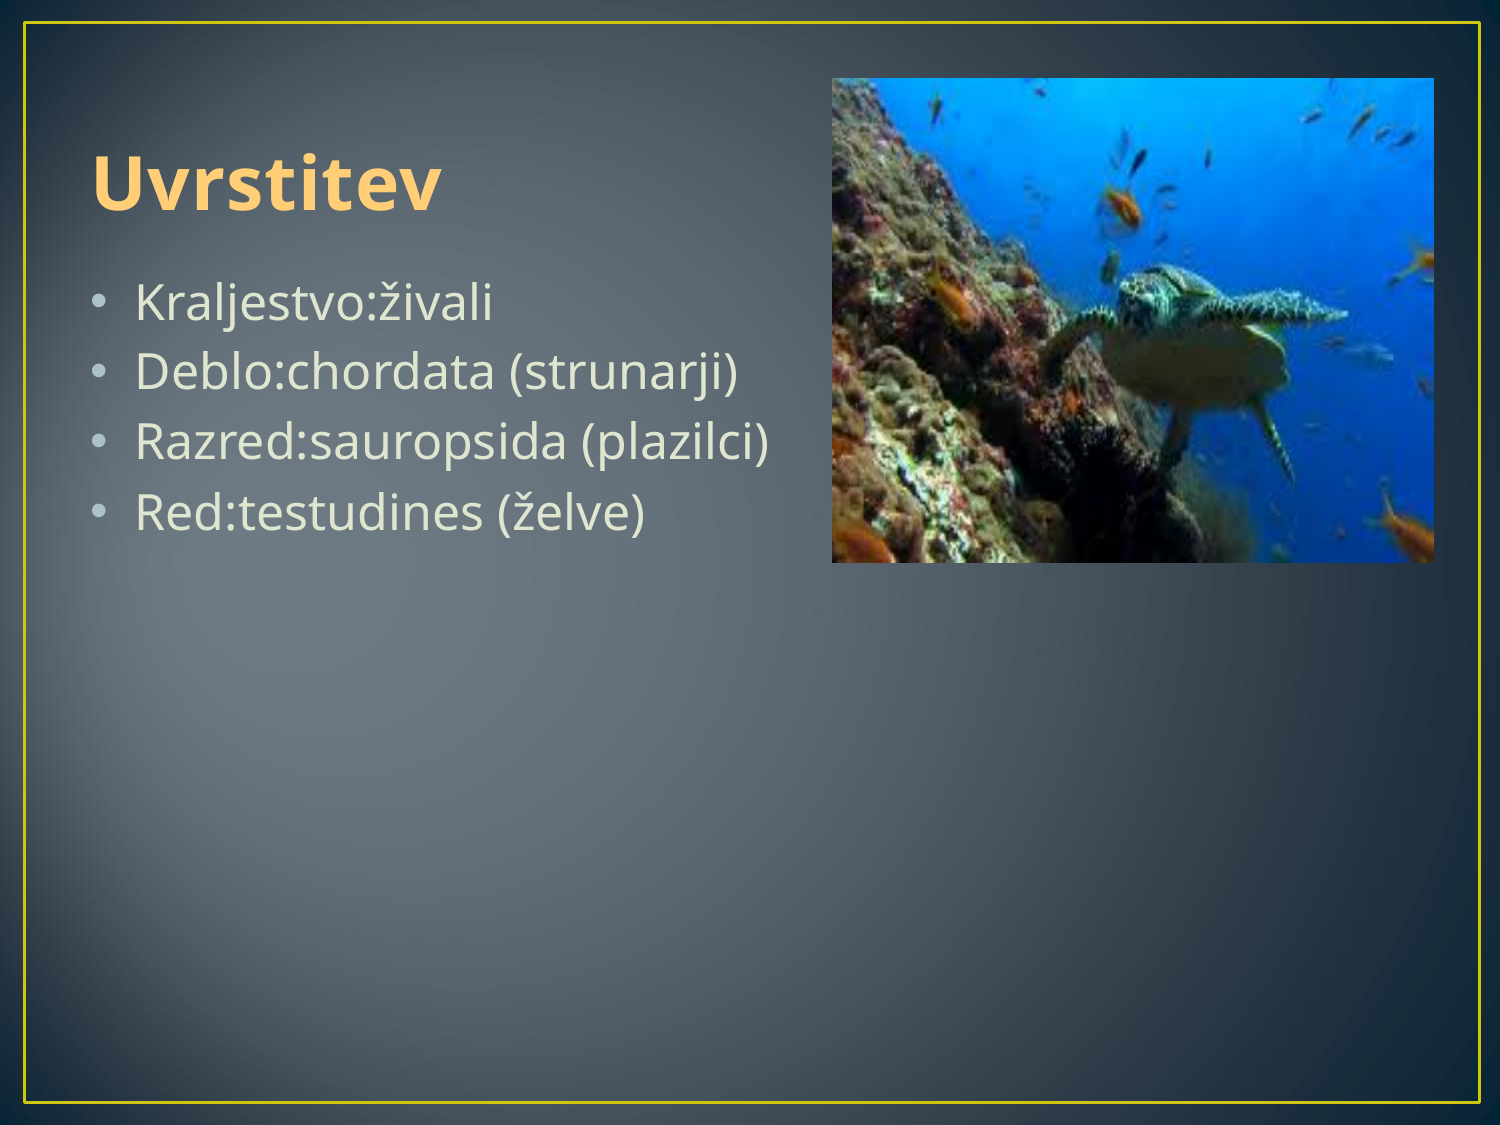

# Uvrstitev
Kraljestvo:živali
Deblo:chordata (strunarji)
Razred:sauropsida (plazilci)
Red:testudines (želve)